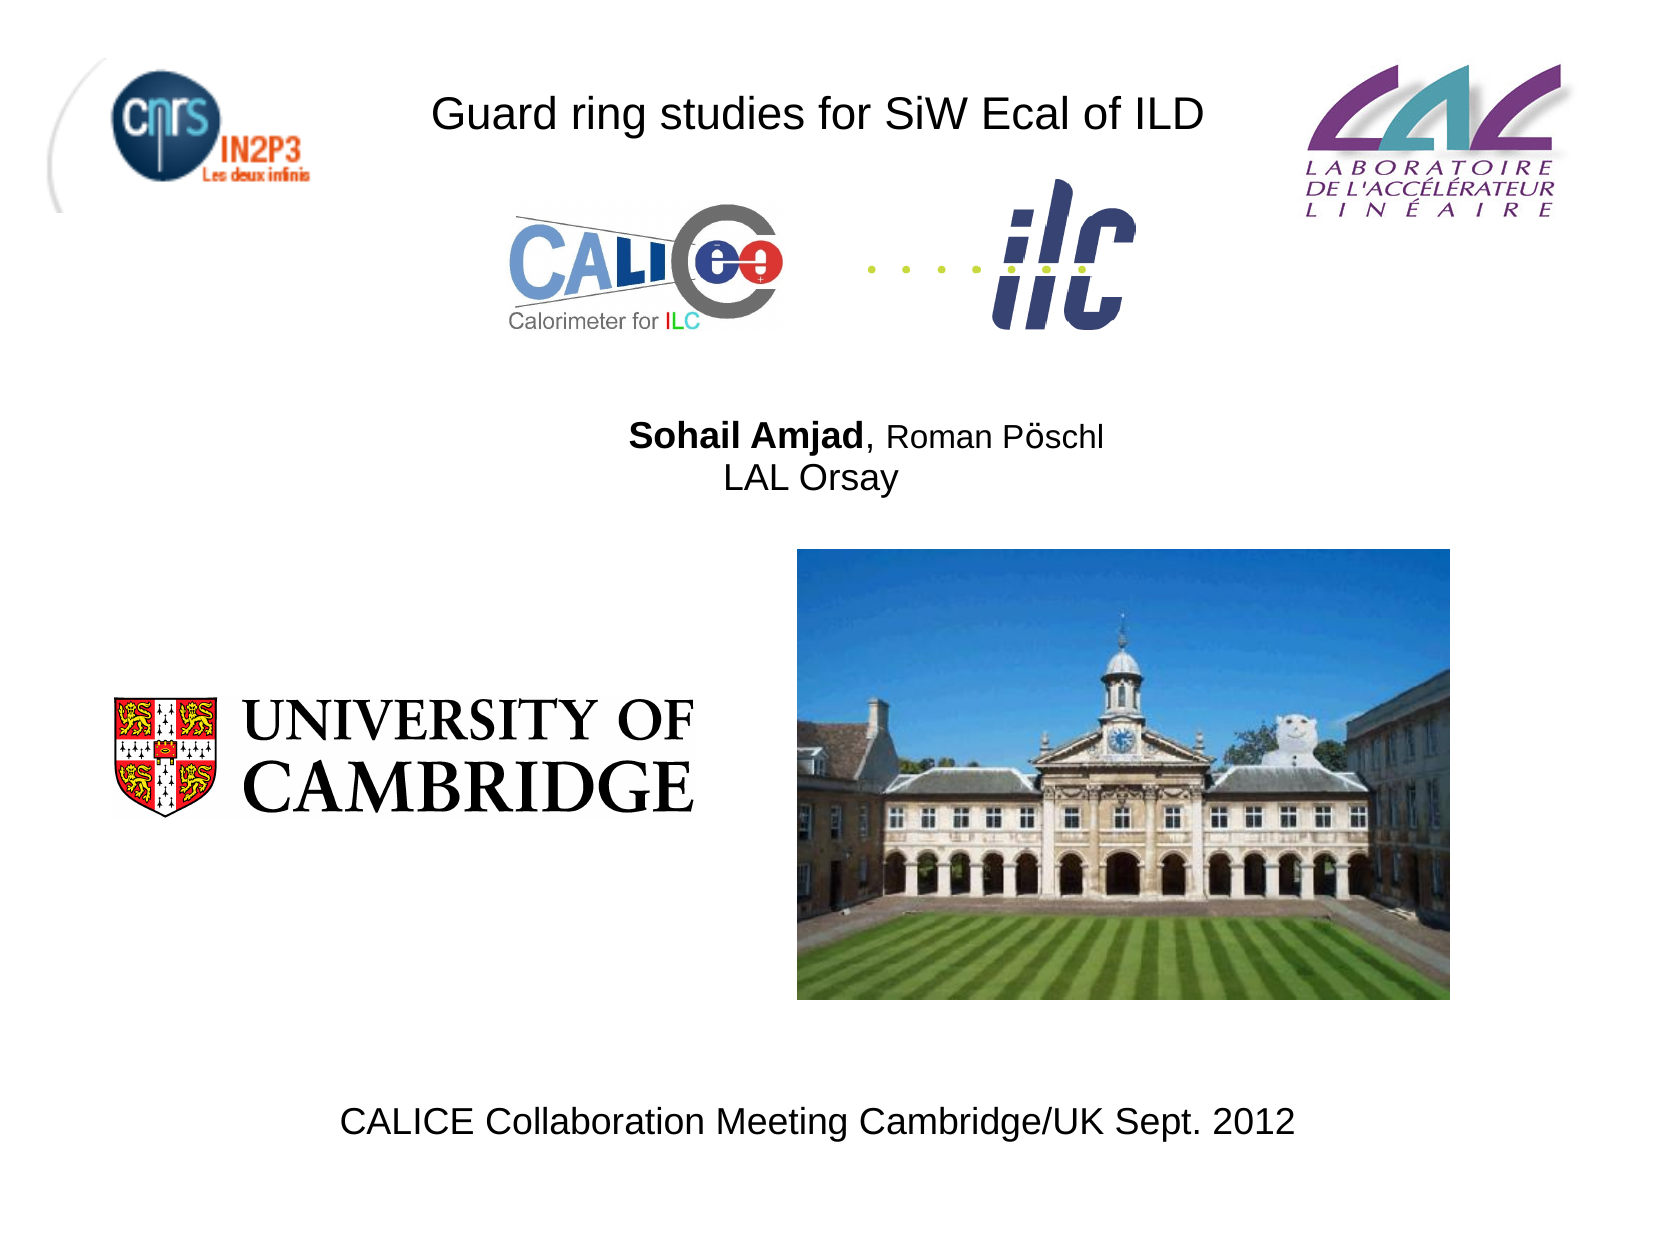

Guard ring studies for SiW Ecal of ILD
 Sohail Amjad, Roman Pöschl
 LAL Orsay
CALICE Collaboration Meeting Cambridge/UK Sept. 2012